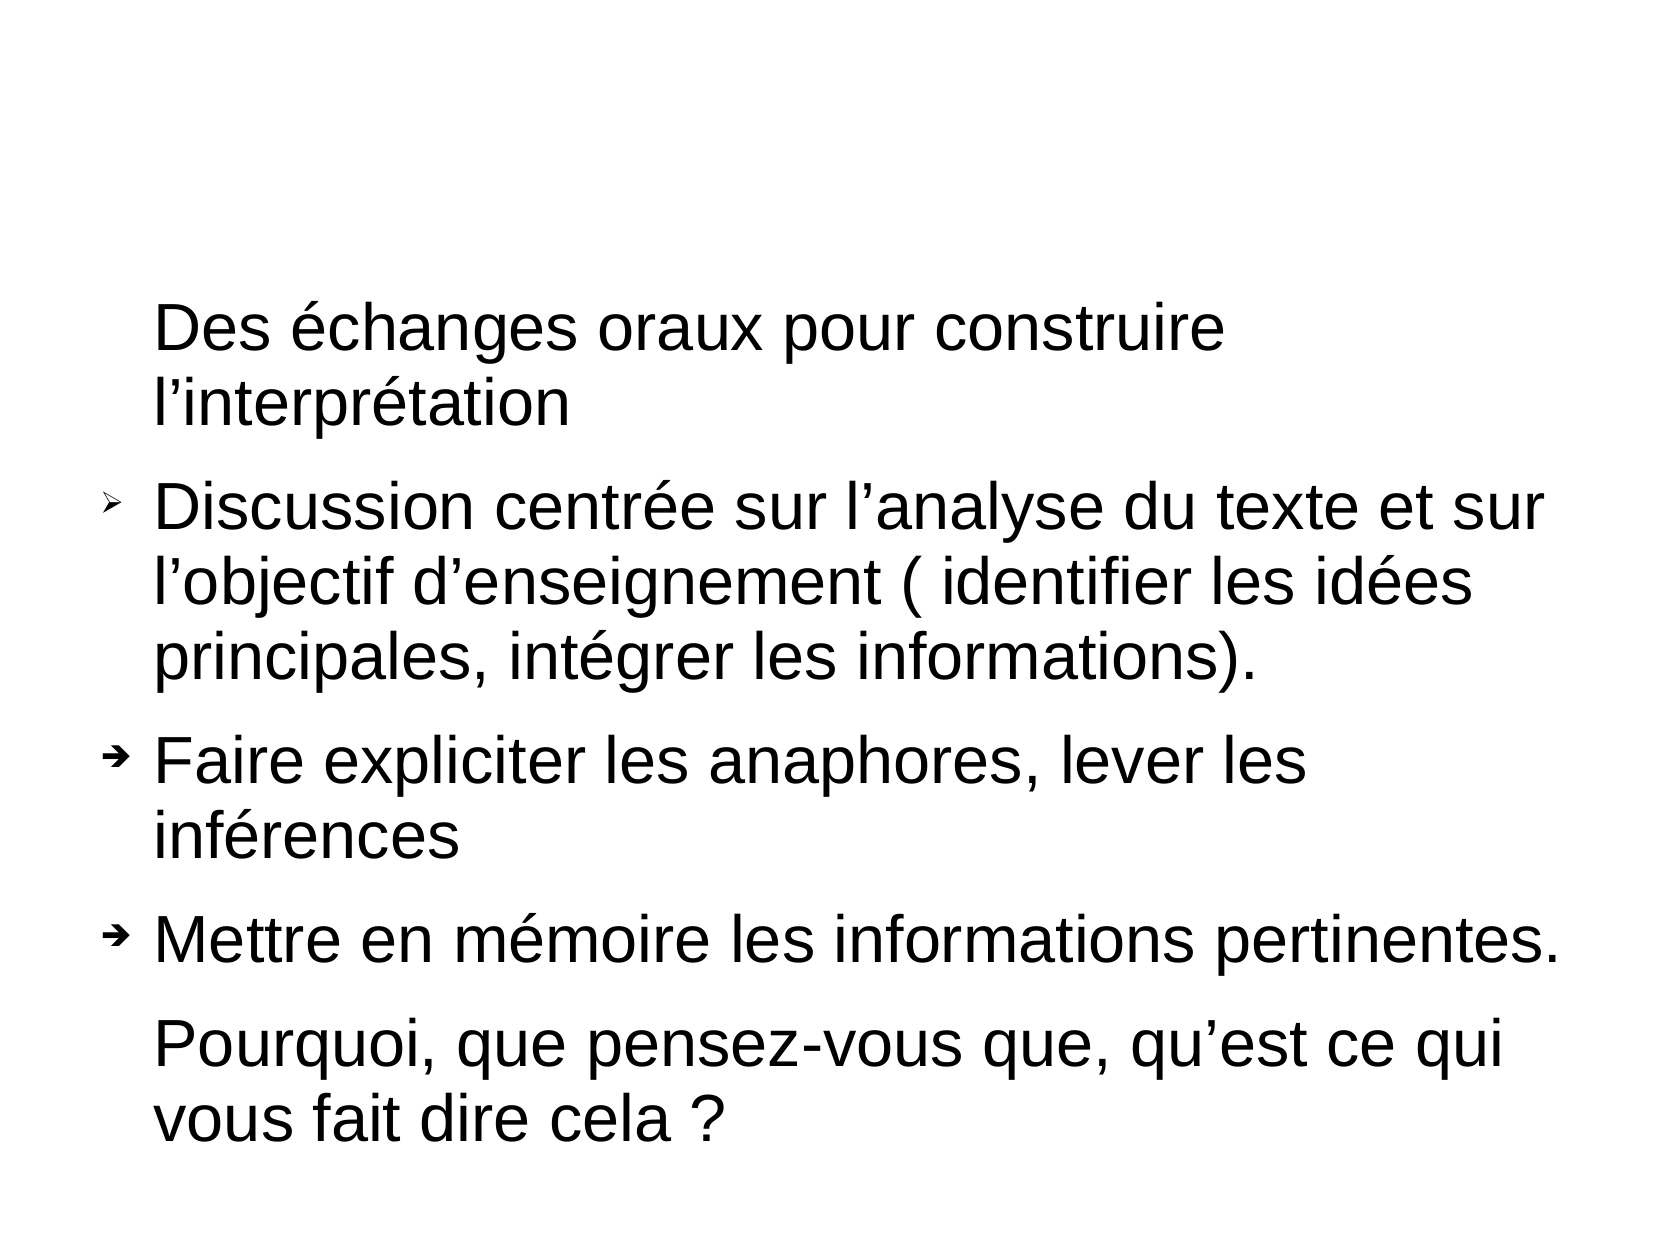

#
Des échanges oraux pour construire l’interprétation
Discussion centrée sur l’analyse du texte et sur l’objectif d’enseignement ( identifier les idées principales, intégrer les informations).
Faire expliciter les anaphores, lever les inférences
Mettre en mémoire les informations pertinentes.
Pourquoi, que pensez-vous que, qu’est ce qui vous fait dire cela ?